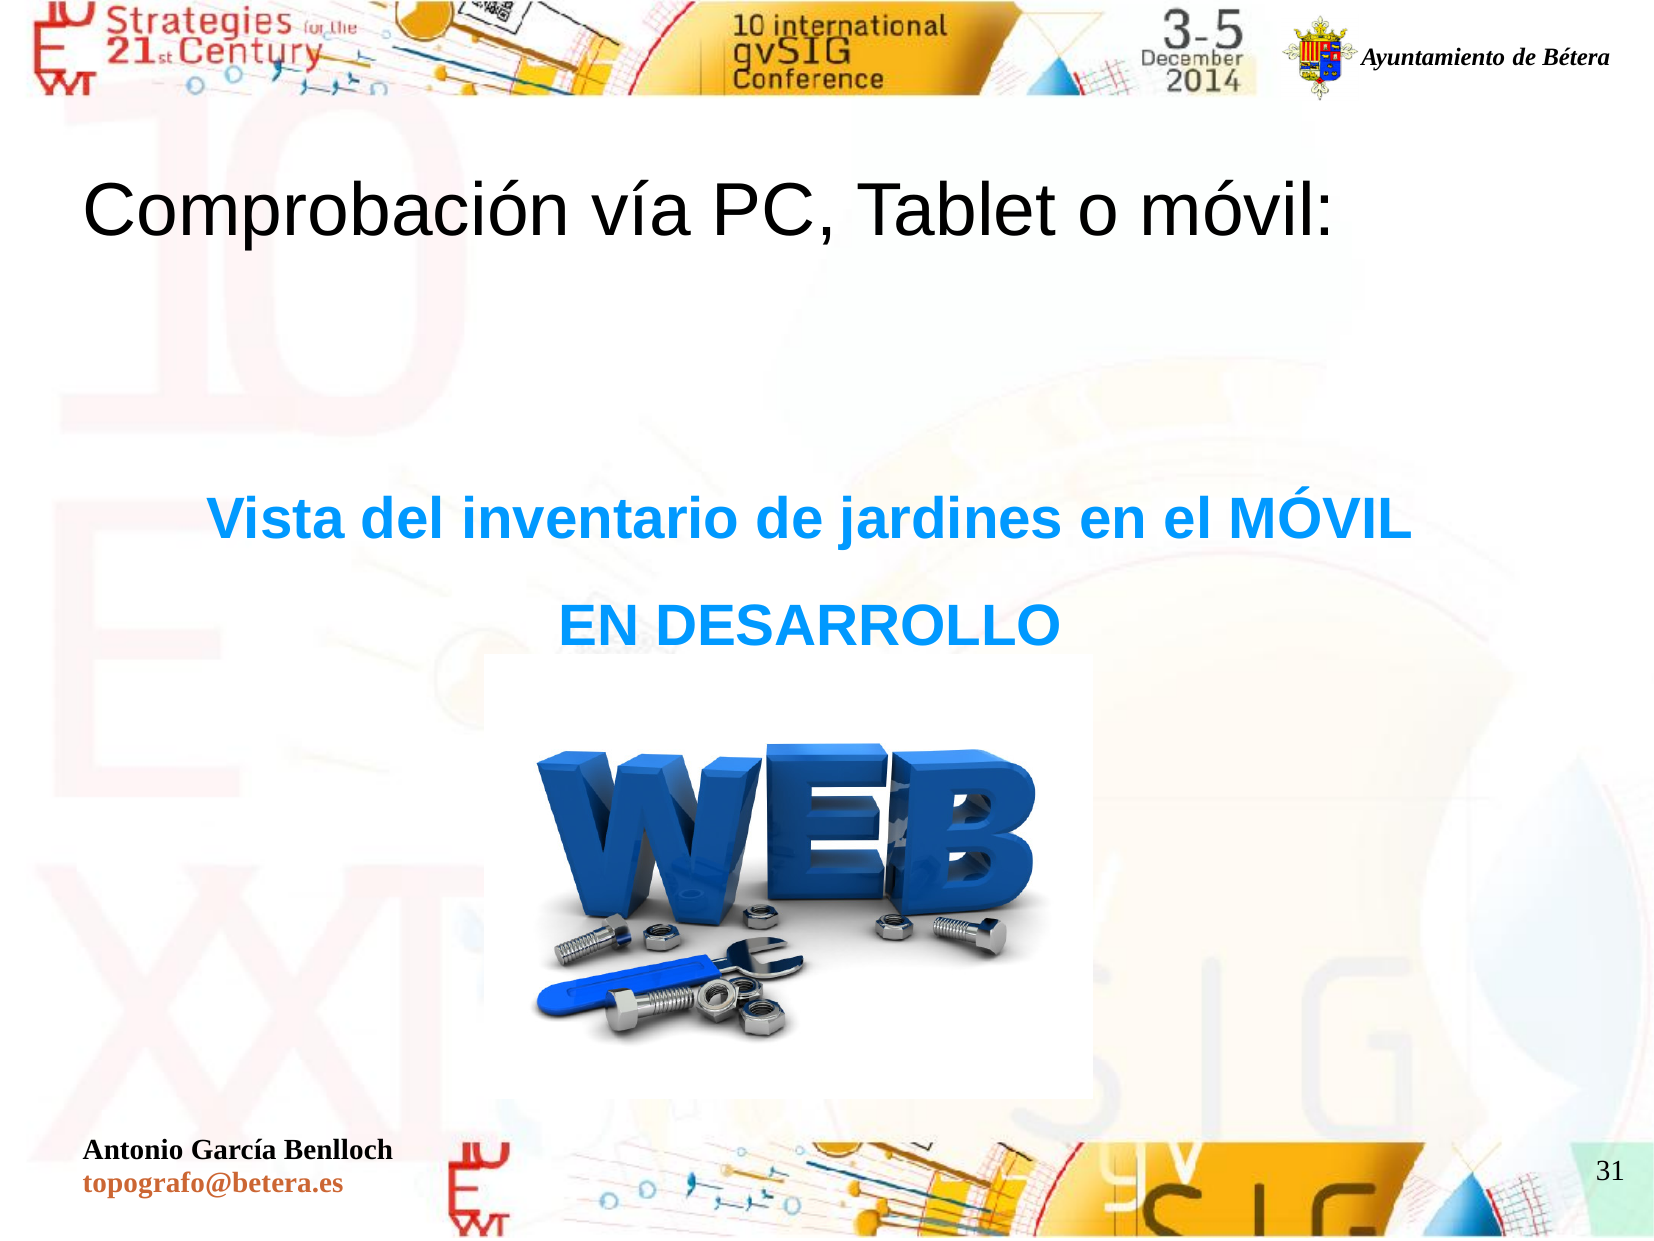

# Comprobación vía PC, Tablet o móvil:
Vista del inventario de jardines en el MÓVIL
EN DESARROLLO
31